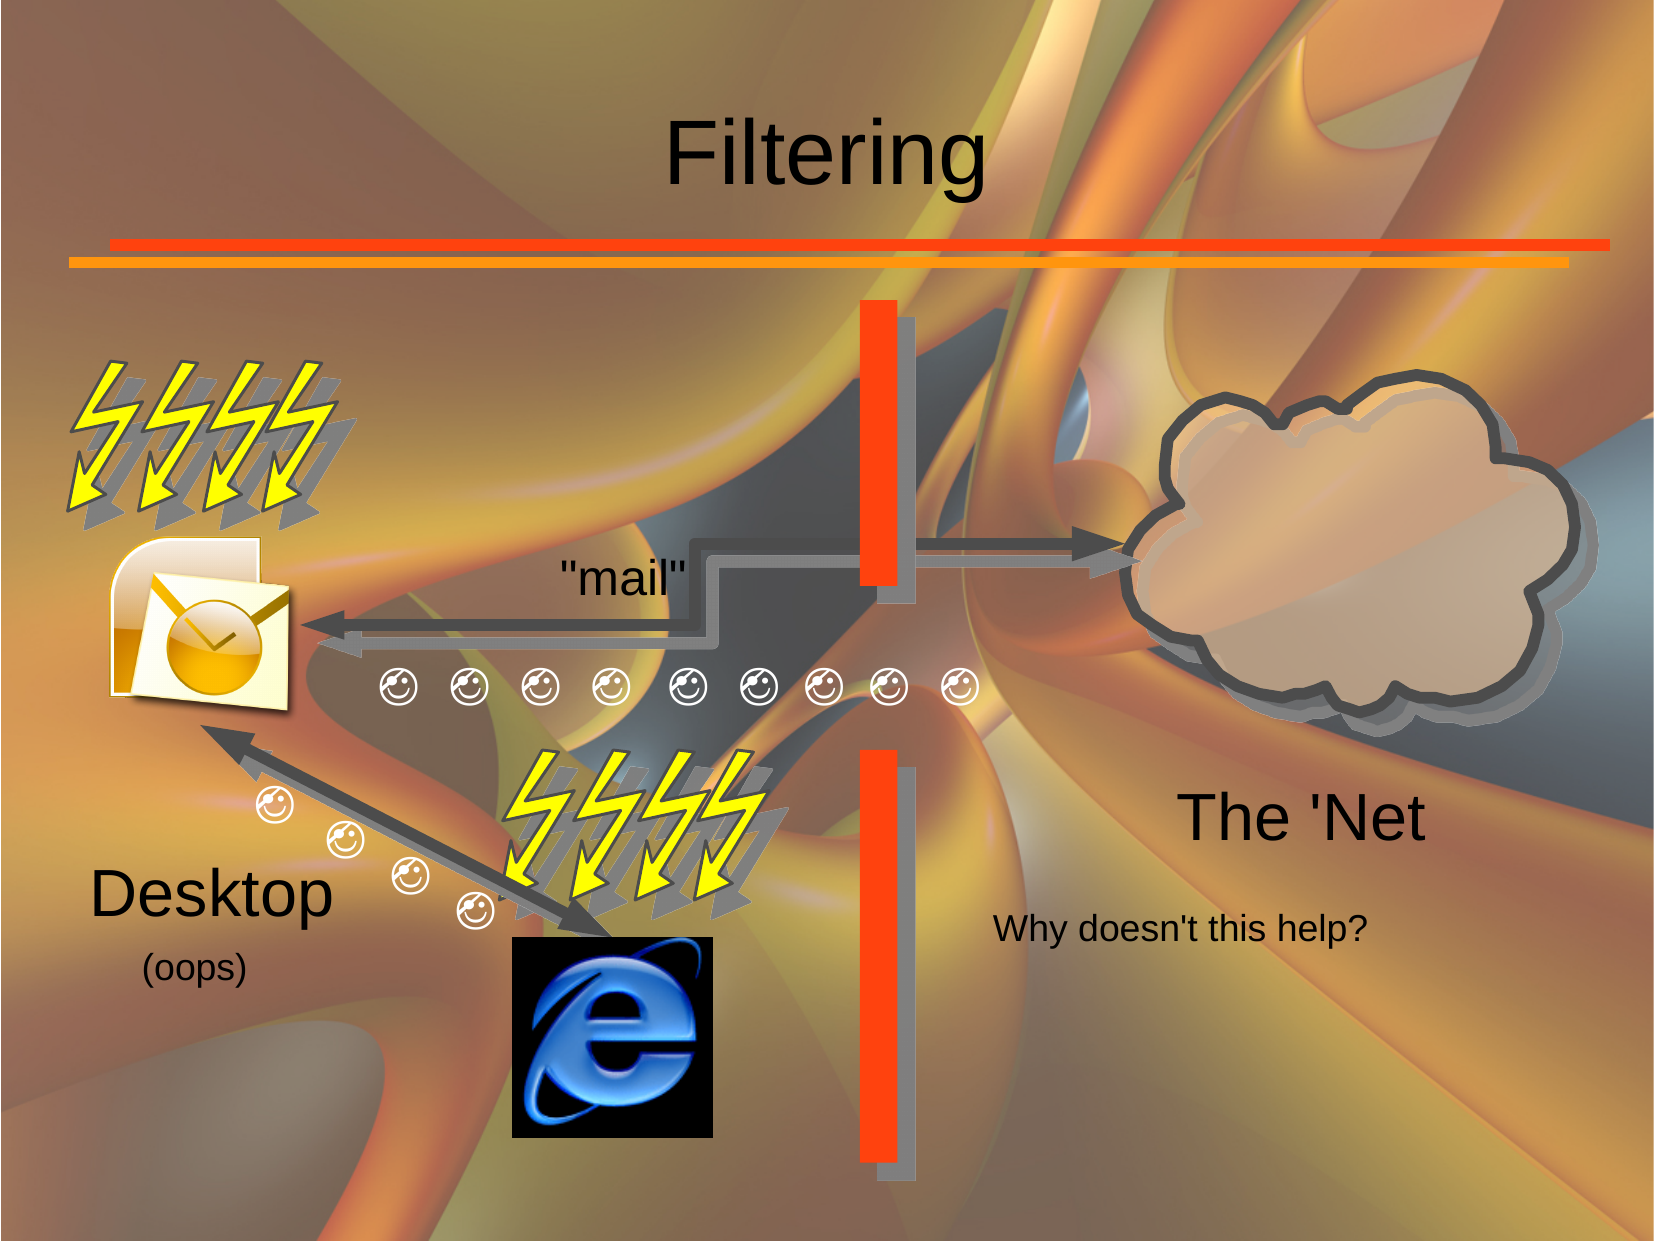

# Filtering
"mail"









The 'Net


Desktop


Why doesn't this help?
(oops)